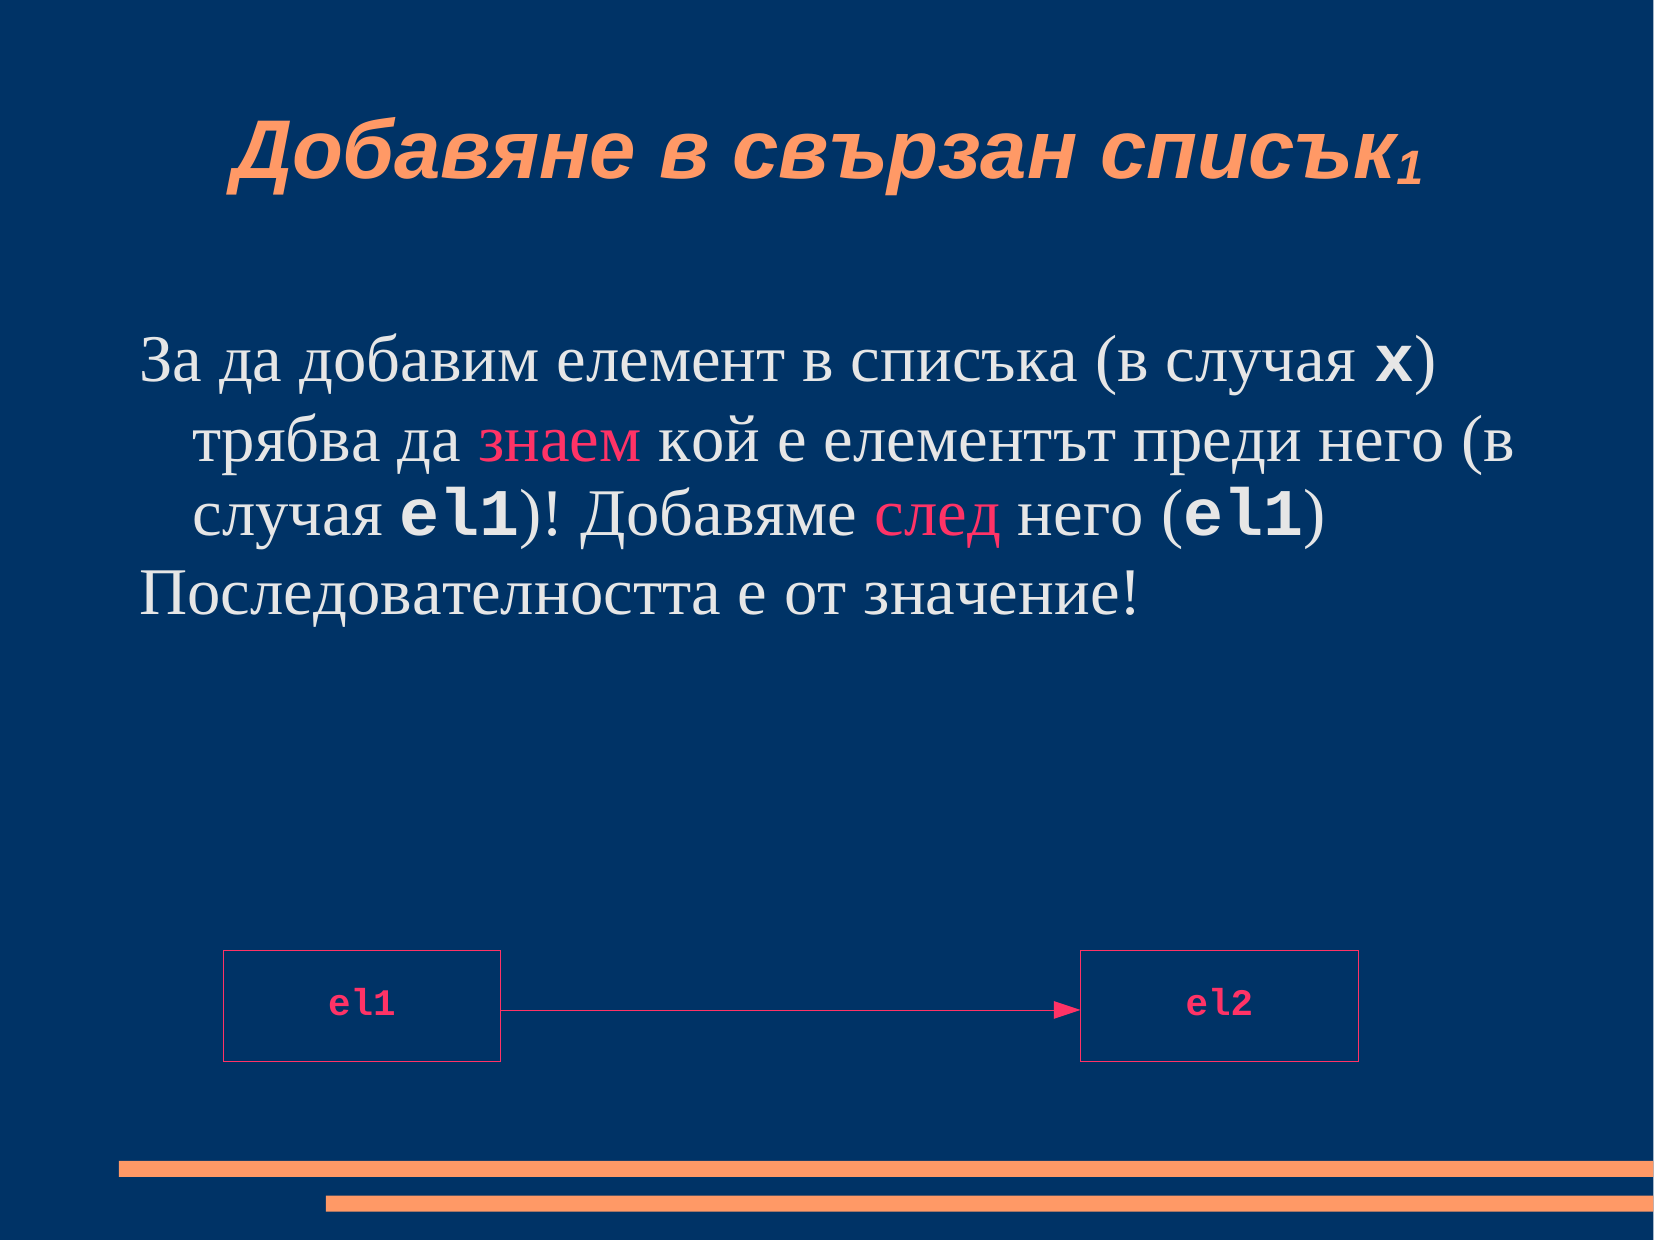

# Добавяне в свързан списък1
За да добавим елемент в списъка (в случая x) трябва да знаем кой е елементът преди него (в случая el1)! Добавяме след него (el1)
Последователността е от значение!
el1
el2